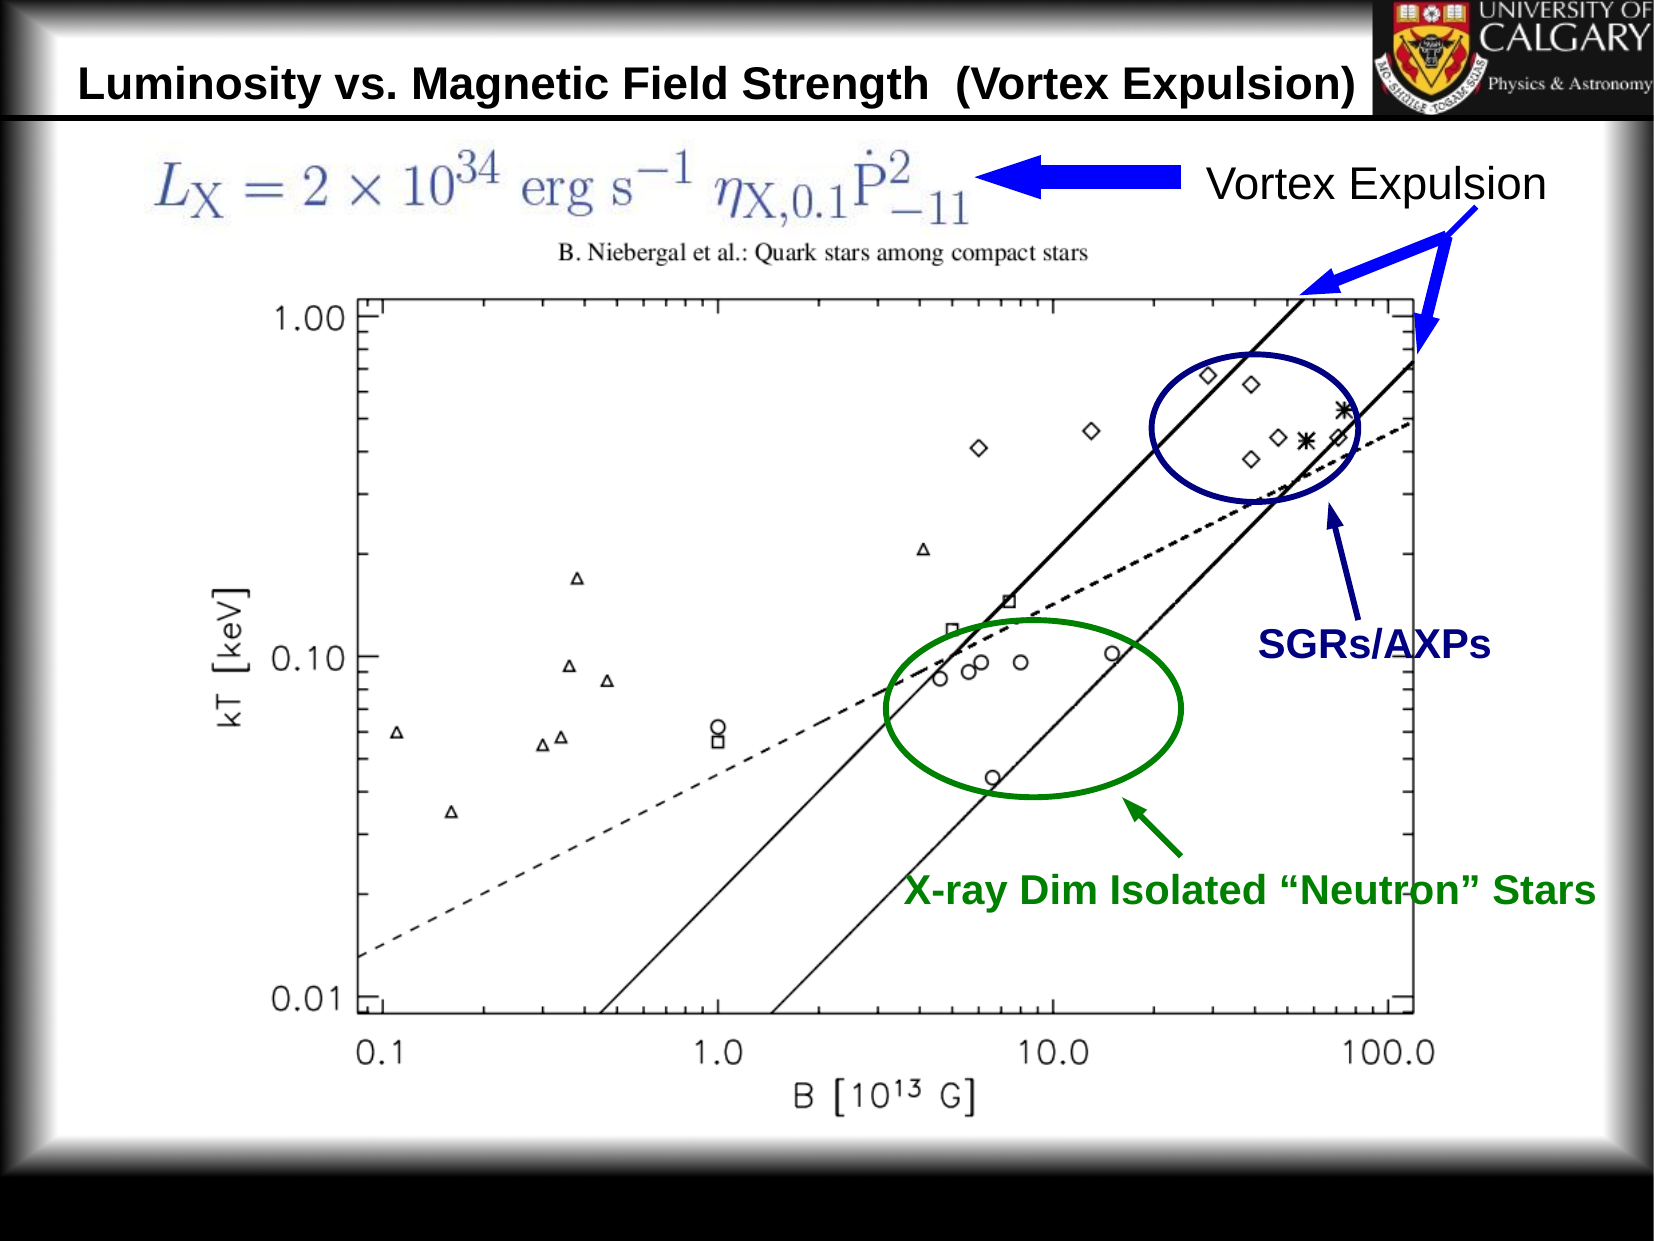

Luminosity vs. Magnetic Field Strength (Vortex Expulsion)
Vortex Expulsion
SGRs/AXPs
X-ray Dim Isolated “Neutron” Stars